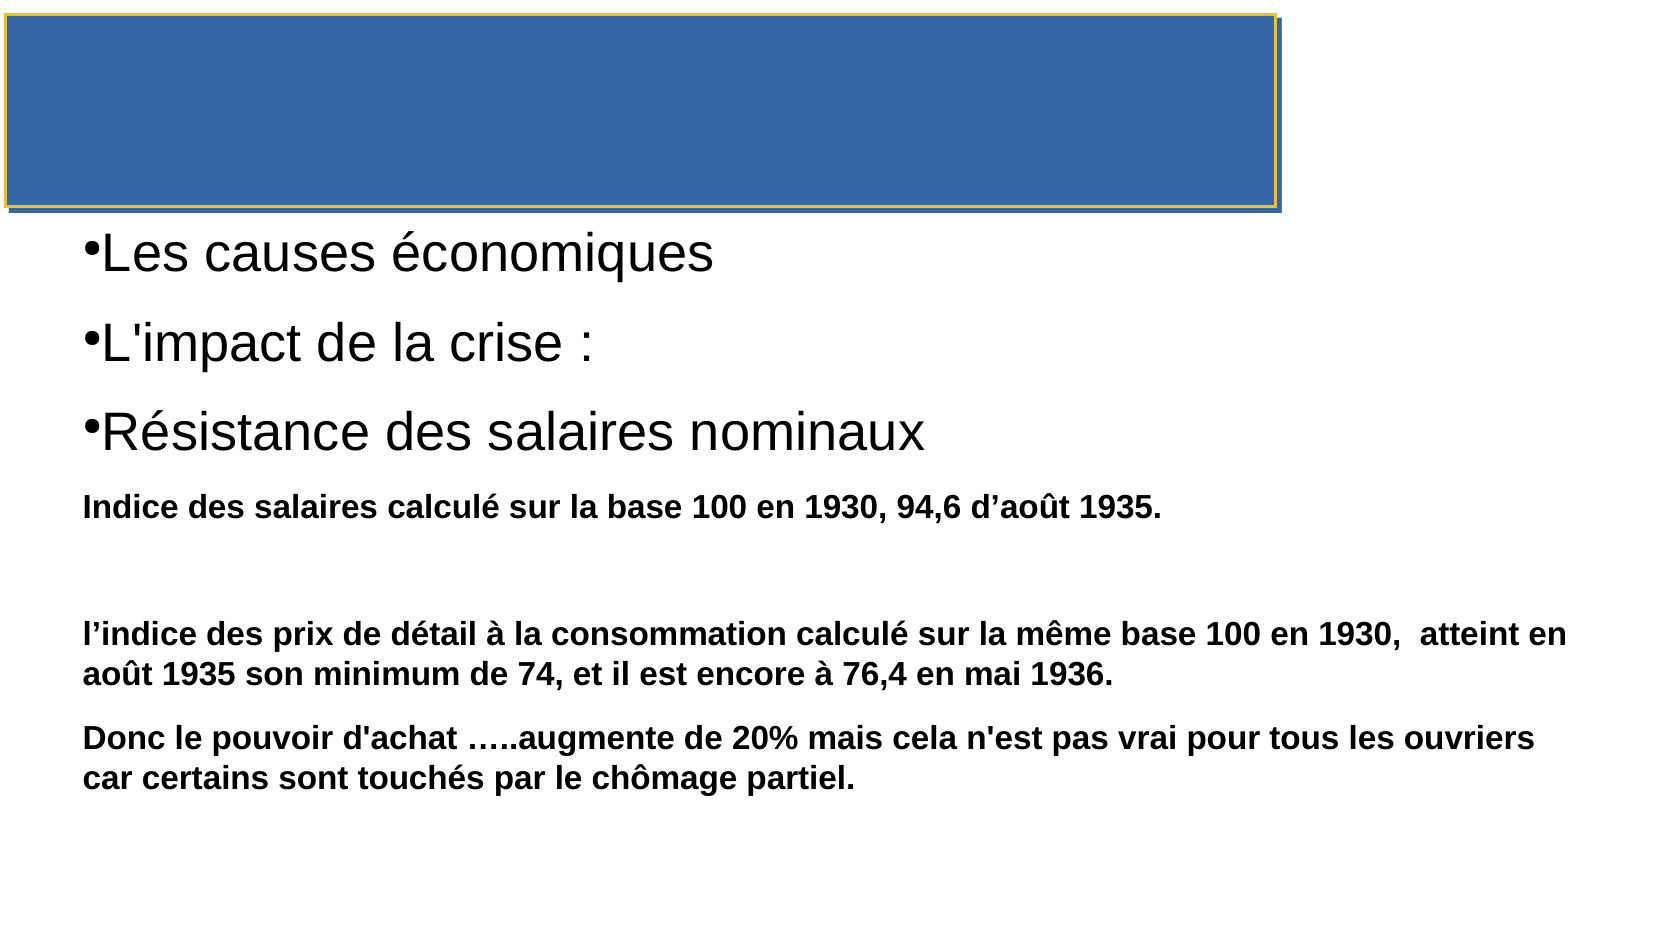

#
Les causes économiques
L'impact de la crise :
Résistance des salaires nominaux
Indice des salaires calculé sur la base 100 en 1930, 94,6 d’août 1935.
l’indice des prix de détail à la consommation calculé sur la même base 100 en 1930, atteint en août 1935 son minimum de 74, et il est encore à 76,4 en mai 1936.
Donc le pouvoir d'achat …..augmente de 20% mais cela n'est pas vrai pour tous les ouvriers car certains sont touchés par le chômage partiel.